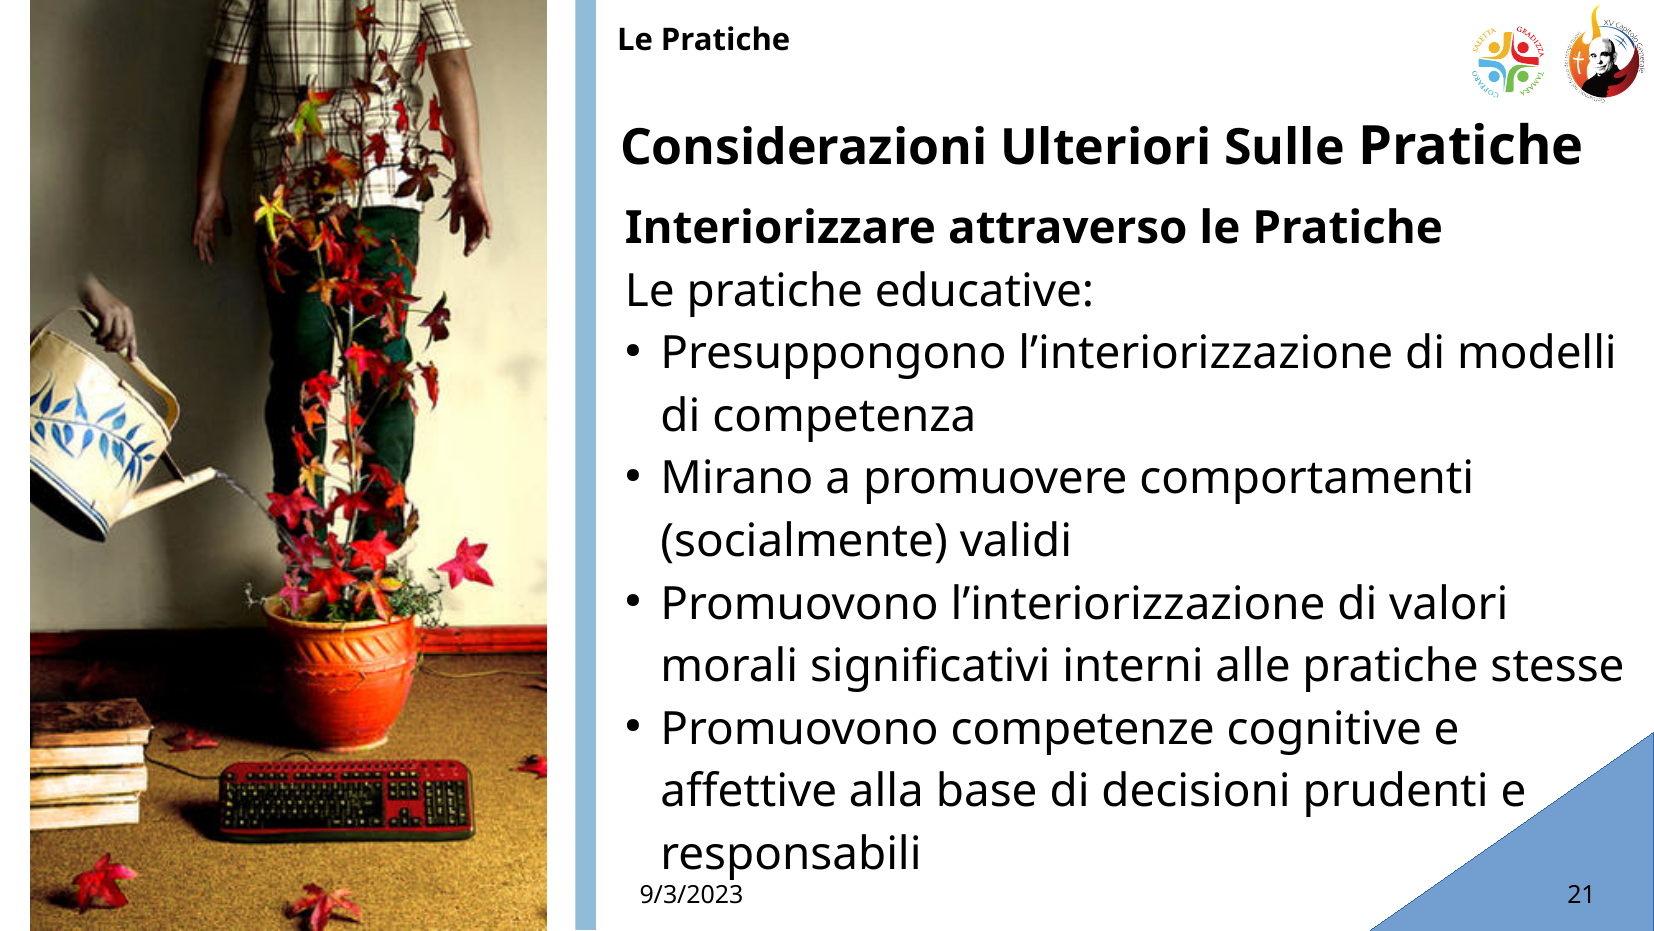

Le Pratiche
Considerazioni Ulteriori Sulle Pratiche
# Interiorizzare attraverso le Pratiche
Le pratiche educative:
Presuppongono l’interiorizzazione di modelli di competenza
Mirano a promuovere comportamenti (socialmente) validi
Promuovono l’interiorizzazione di valori morali significativi interni alle pratiche stesse
Promuovono competenze cognitive e affettive alla base di decisioni prudenti e responsabili